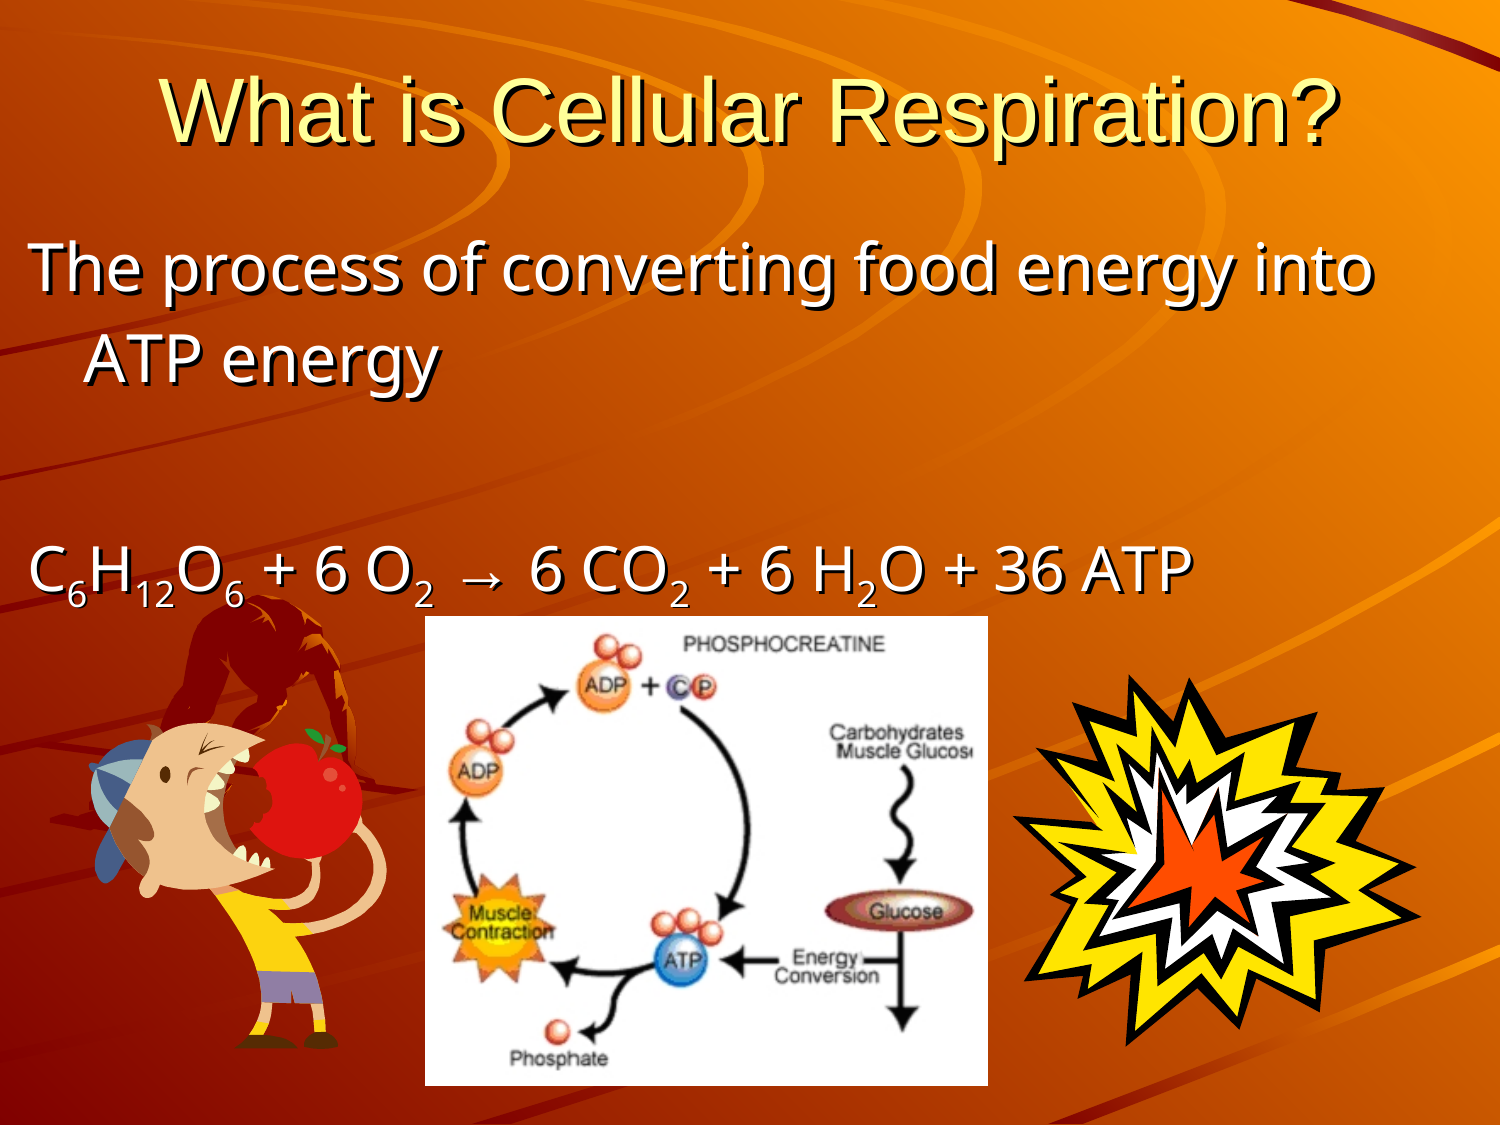

# What is Cellular Respiration?
The process of converting food energy into ATP energy
C6H12O6 + 6 O2 → 6 CO2 + 6 H2O + 36 ATP